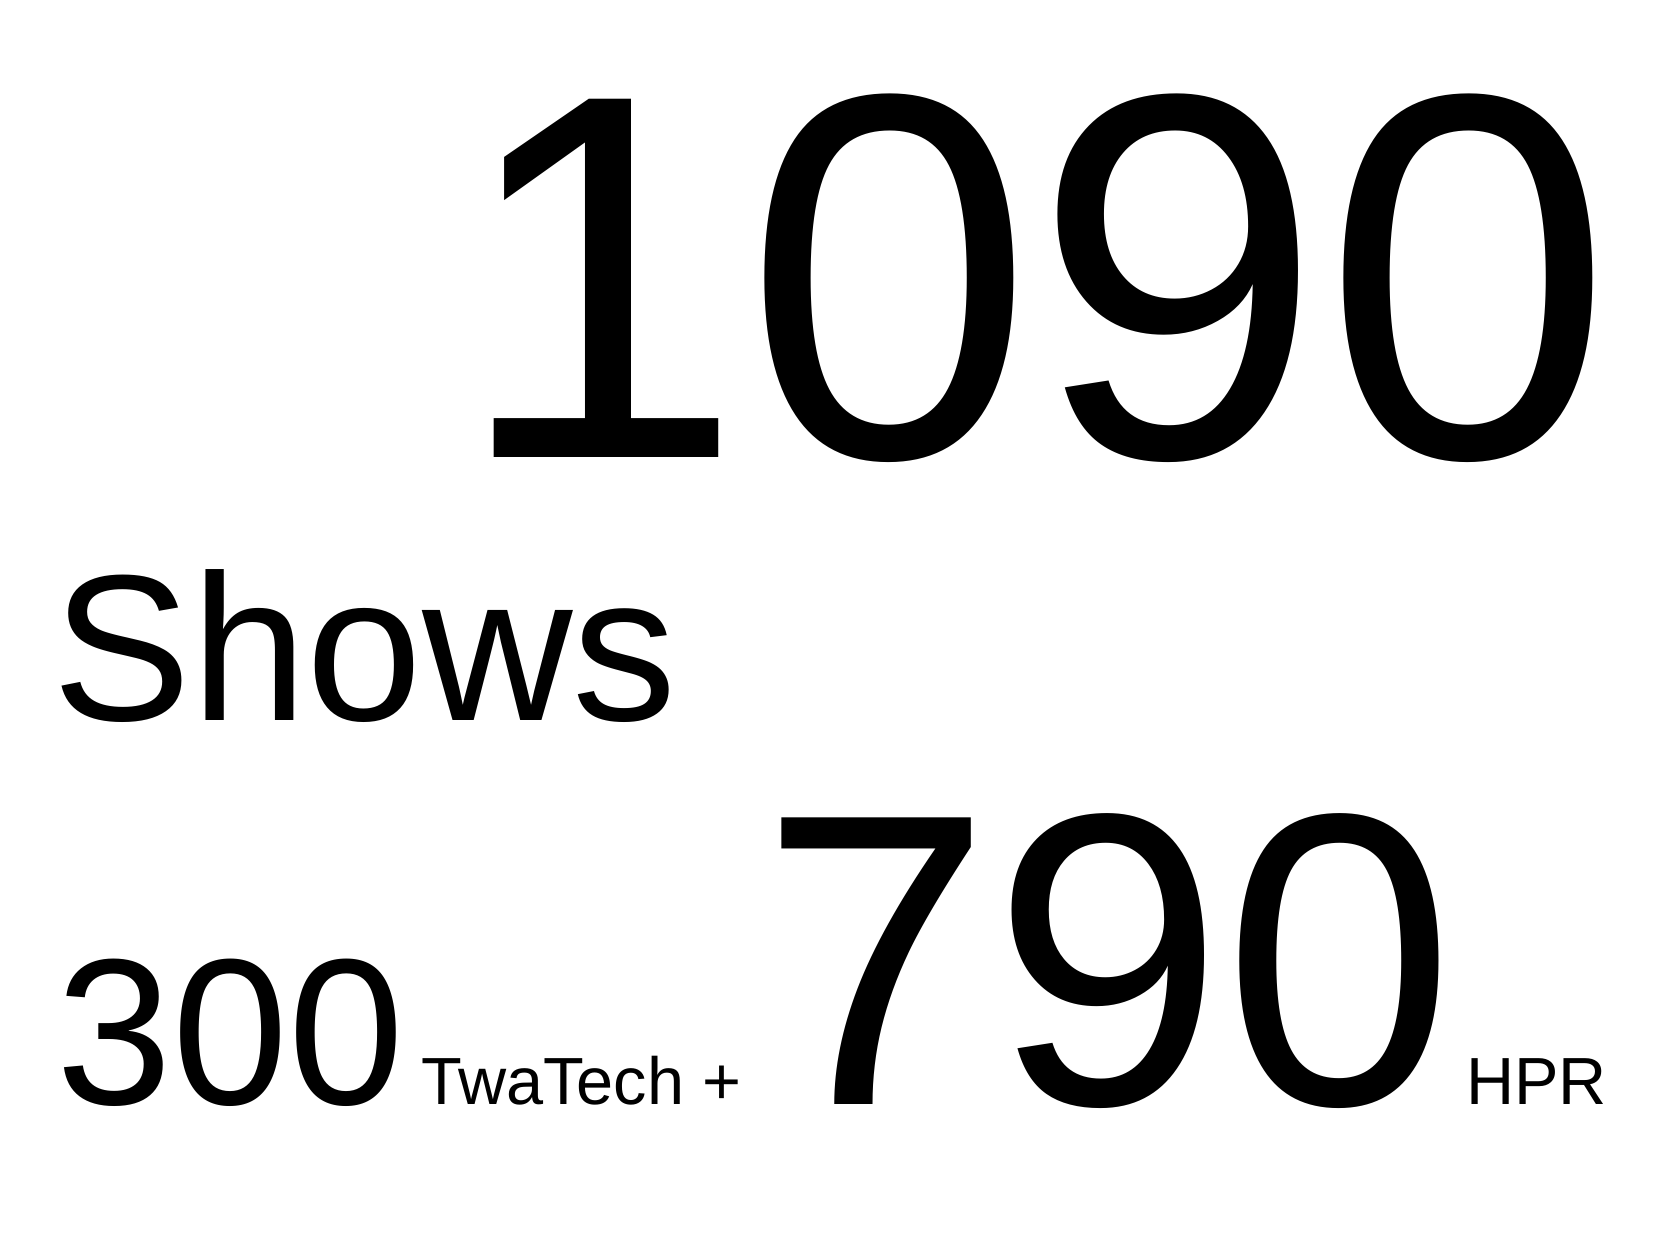

# 1090
Shows
300 TwaTech + 790 HPR